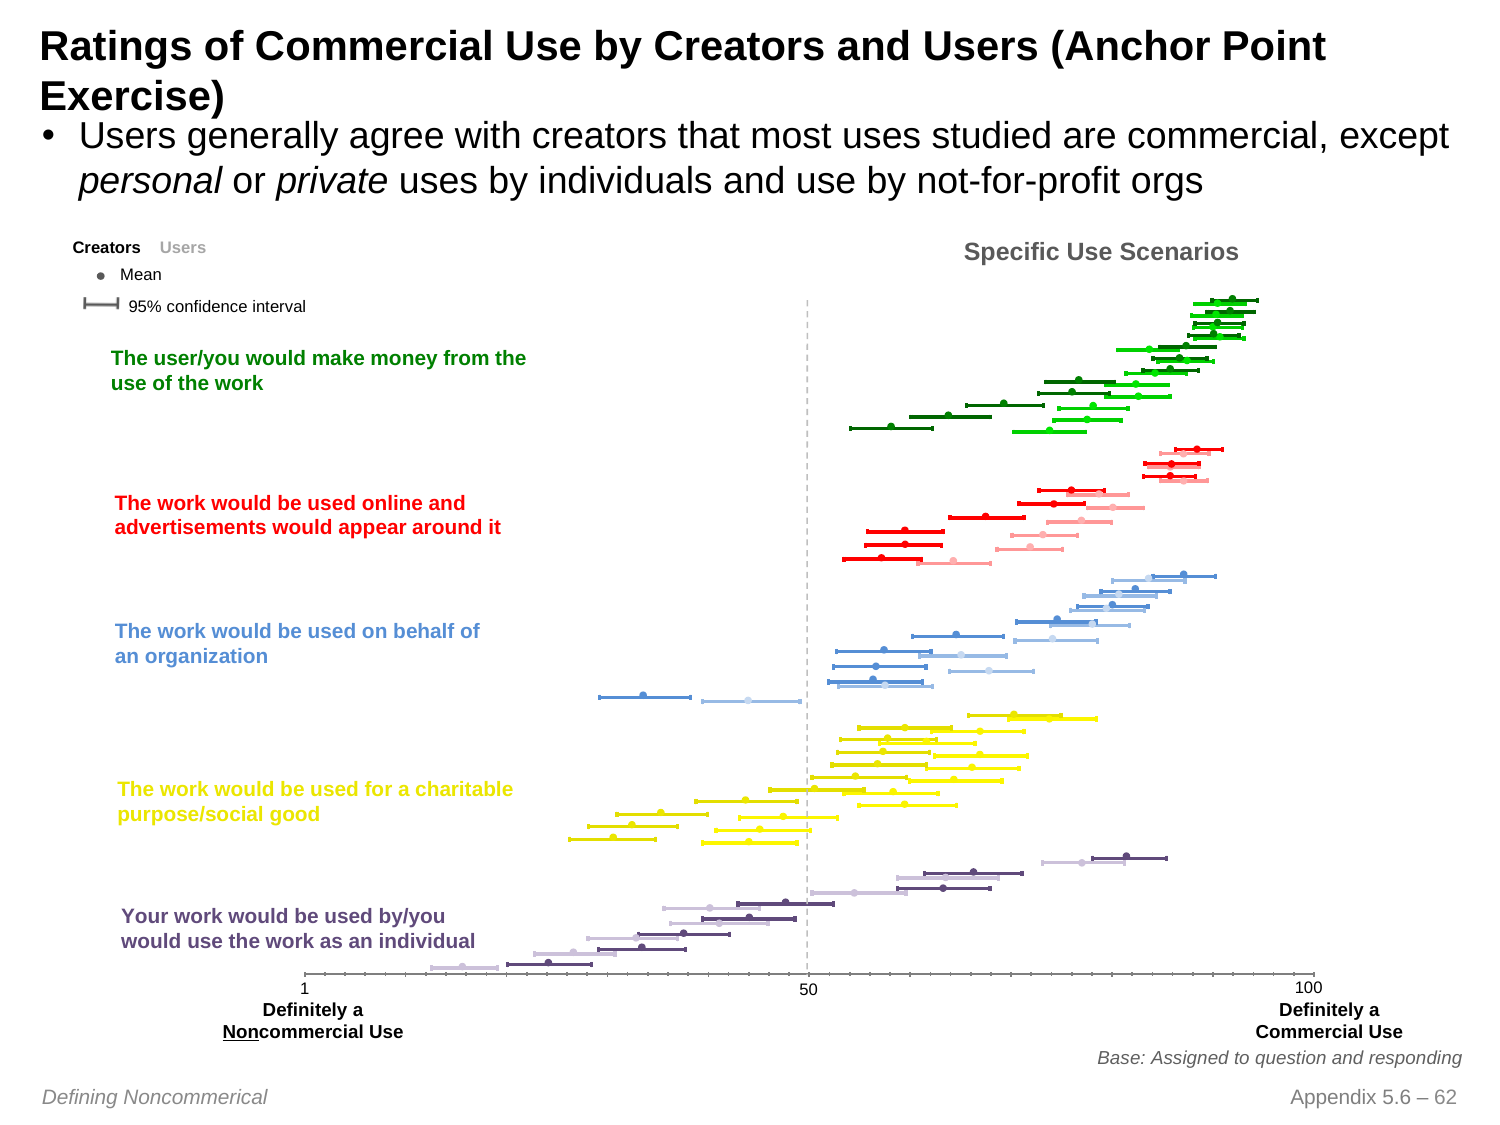

Ratings of Commercial Use by Creators and Users (Anchor Point Exercise)
Users generally agree with creators that most uses studied are commercial, except personal or private uses by individuals and use by not-for-profit orgs
Specific Use Scenarios
Creators Users
Mean
95% confidence interval
The user/you would make money from the use of the work
The work would be used online and advertisements would appear around it
The work would be used on behalf of an organization
The work would be used for a charitable purpose/social good
Your work would be used by/you would use the work as an individual
100
1
50
Definitely a Noncommercial Use
Definitely a Commercial Use
Base: Assigned to question and responding
Defining Noncommerical
Appendix 5.6 –